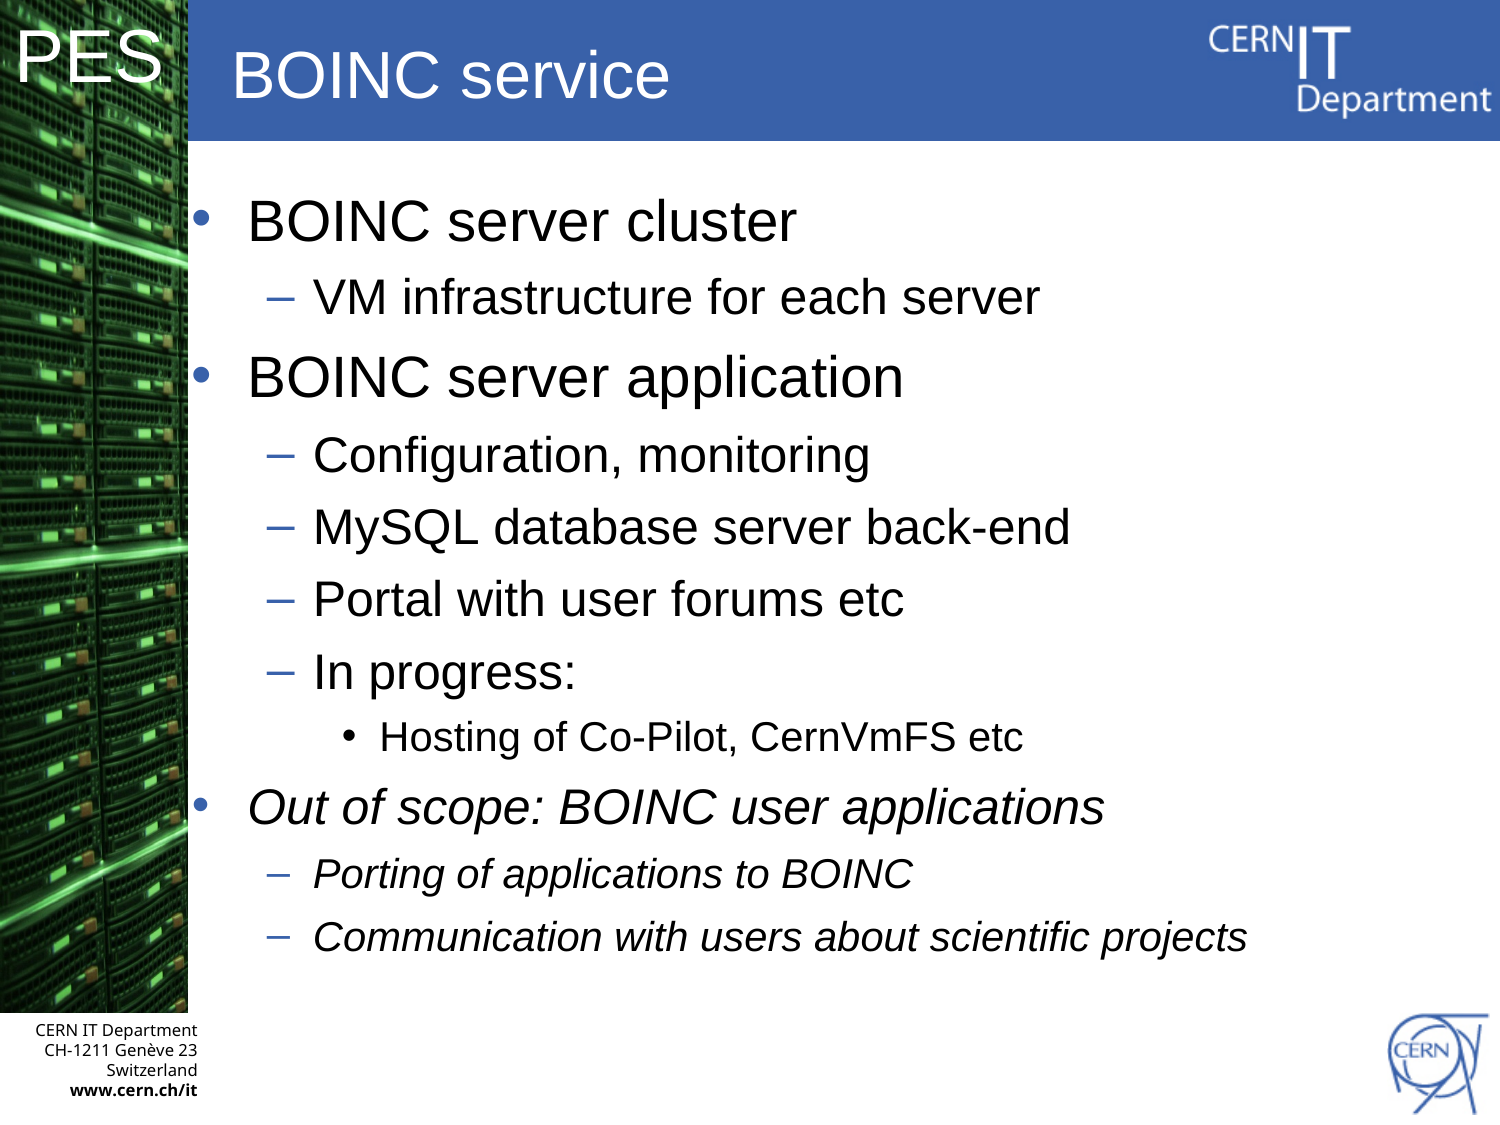

BOINC service
BOINC server cluster
VM infrastructure for each server
BOINC server application
Configuration, monitoring
MySQL database server back-end
Portal with user forums etc
In progress:
Hosting of Co-Pilot, CernVmFS etc
Out of scope: BOINC user applications
Porting of applications to BOINC
Communication with users about scientific projects